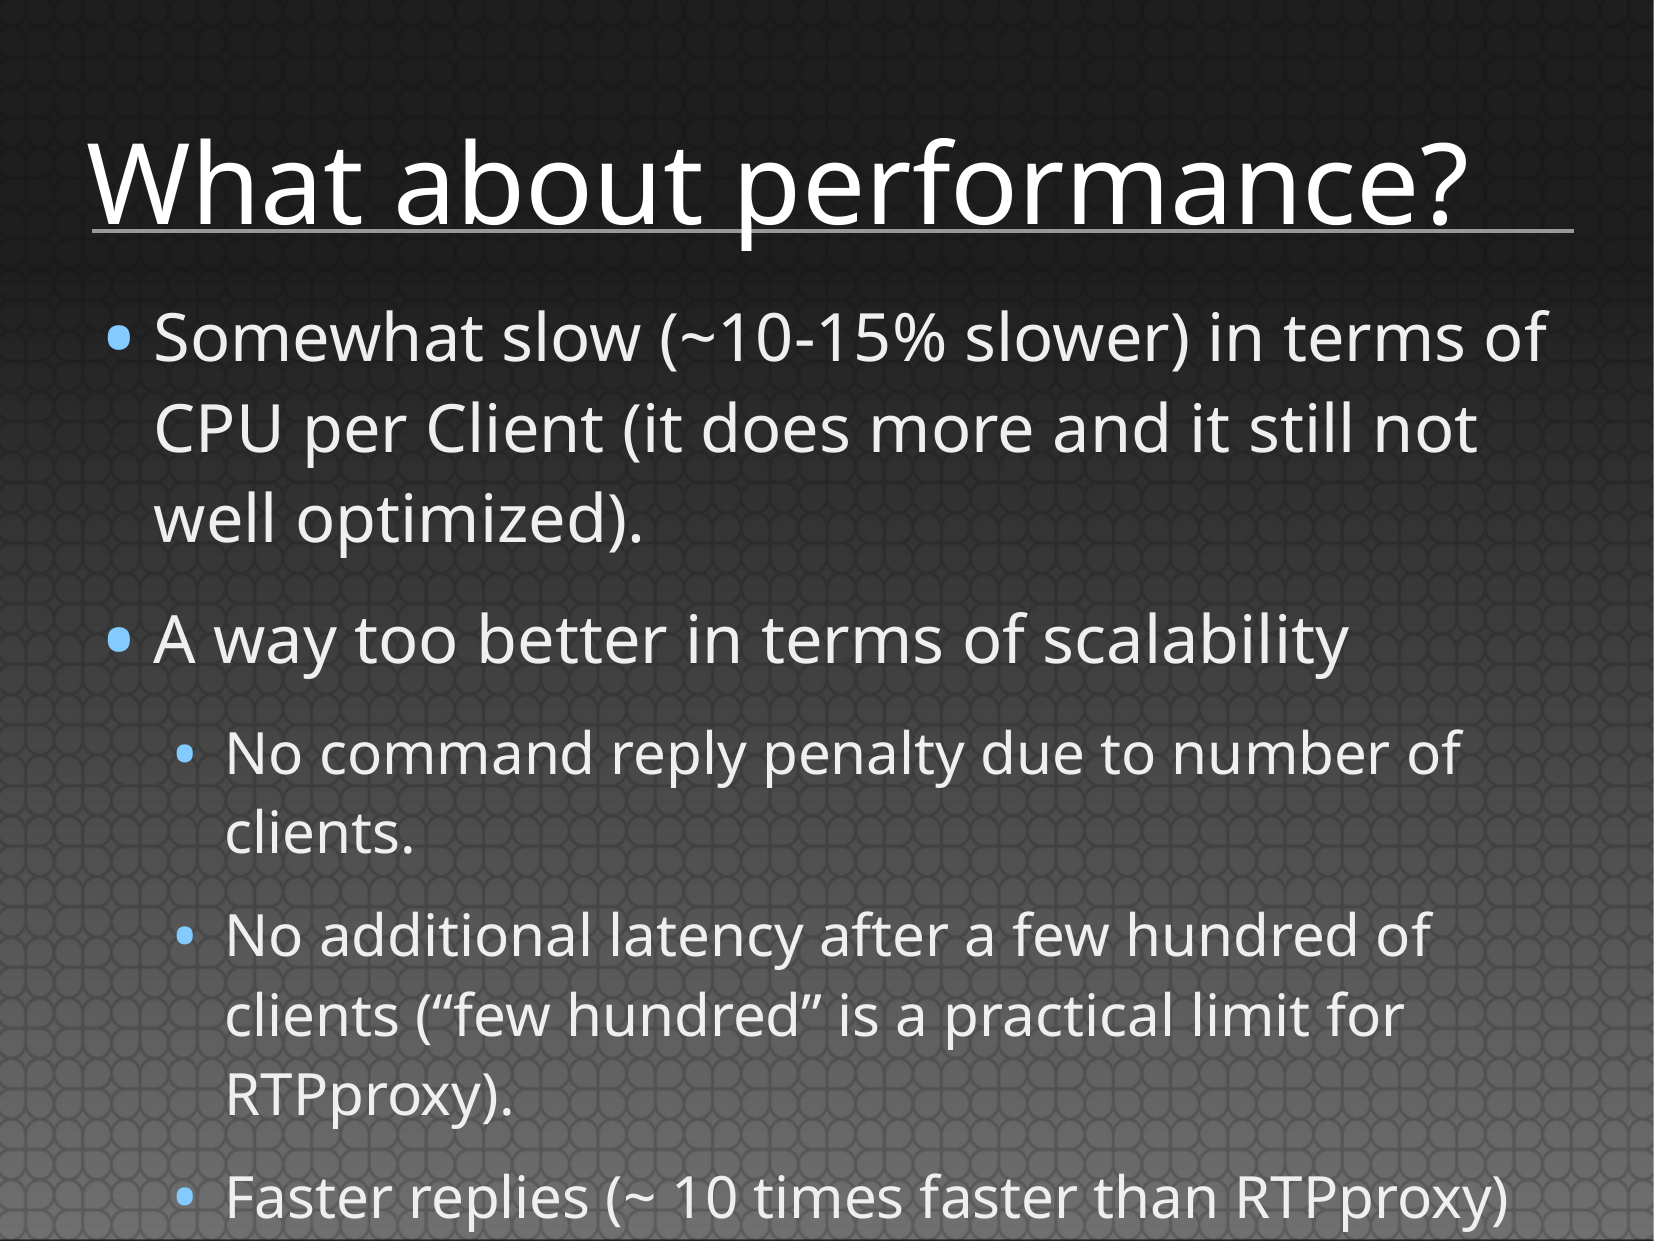

# What about performance?
Somewhat slow (~10-15% slower) in terms of CPU per Client (it does more and it still not well optimized).
A way too better in terms of scalability
No command reply penalty due to number of clients.
No additional latency after a few hundred of clients (“few hundred” is a practical limit for RTPproxy).
Faster replies (~ 10 times faster than RTPproxy)